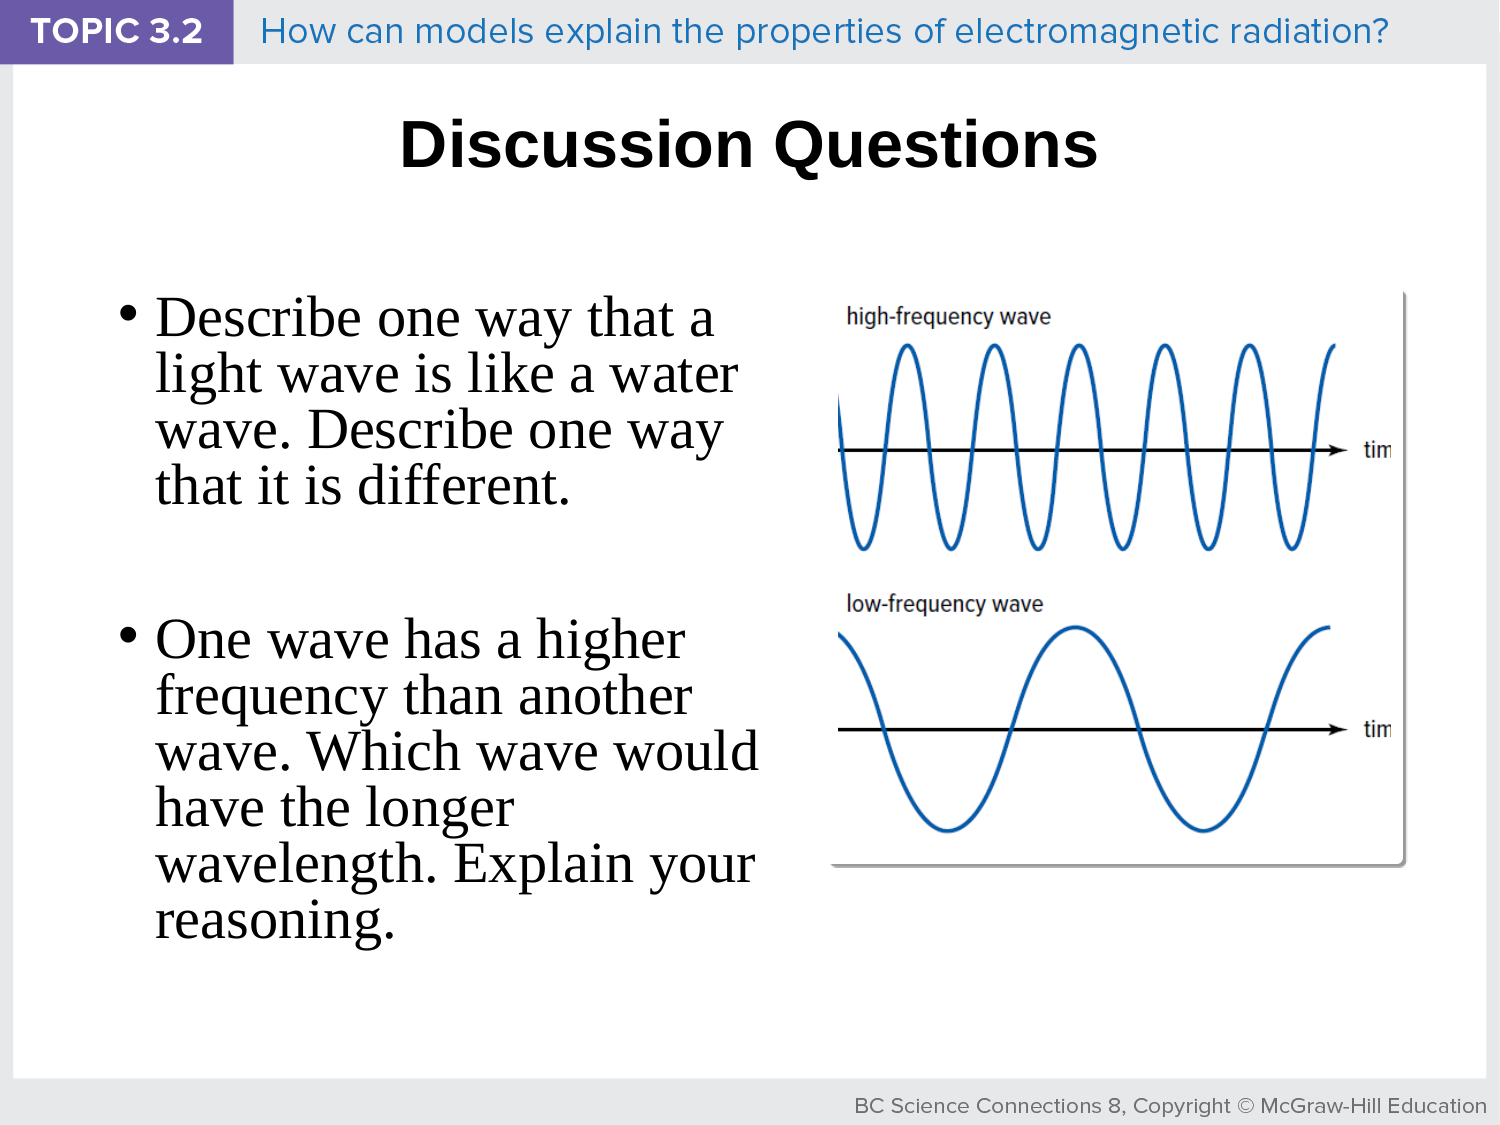

# Discussion Questions
Describe one way that a light wave is like a water wave. Describe one way that it is different.
One wave has a higher frequency than another wave. Which wave would have the longer wavelength. Explain your reasoning.